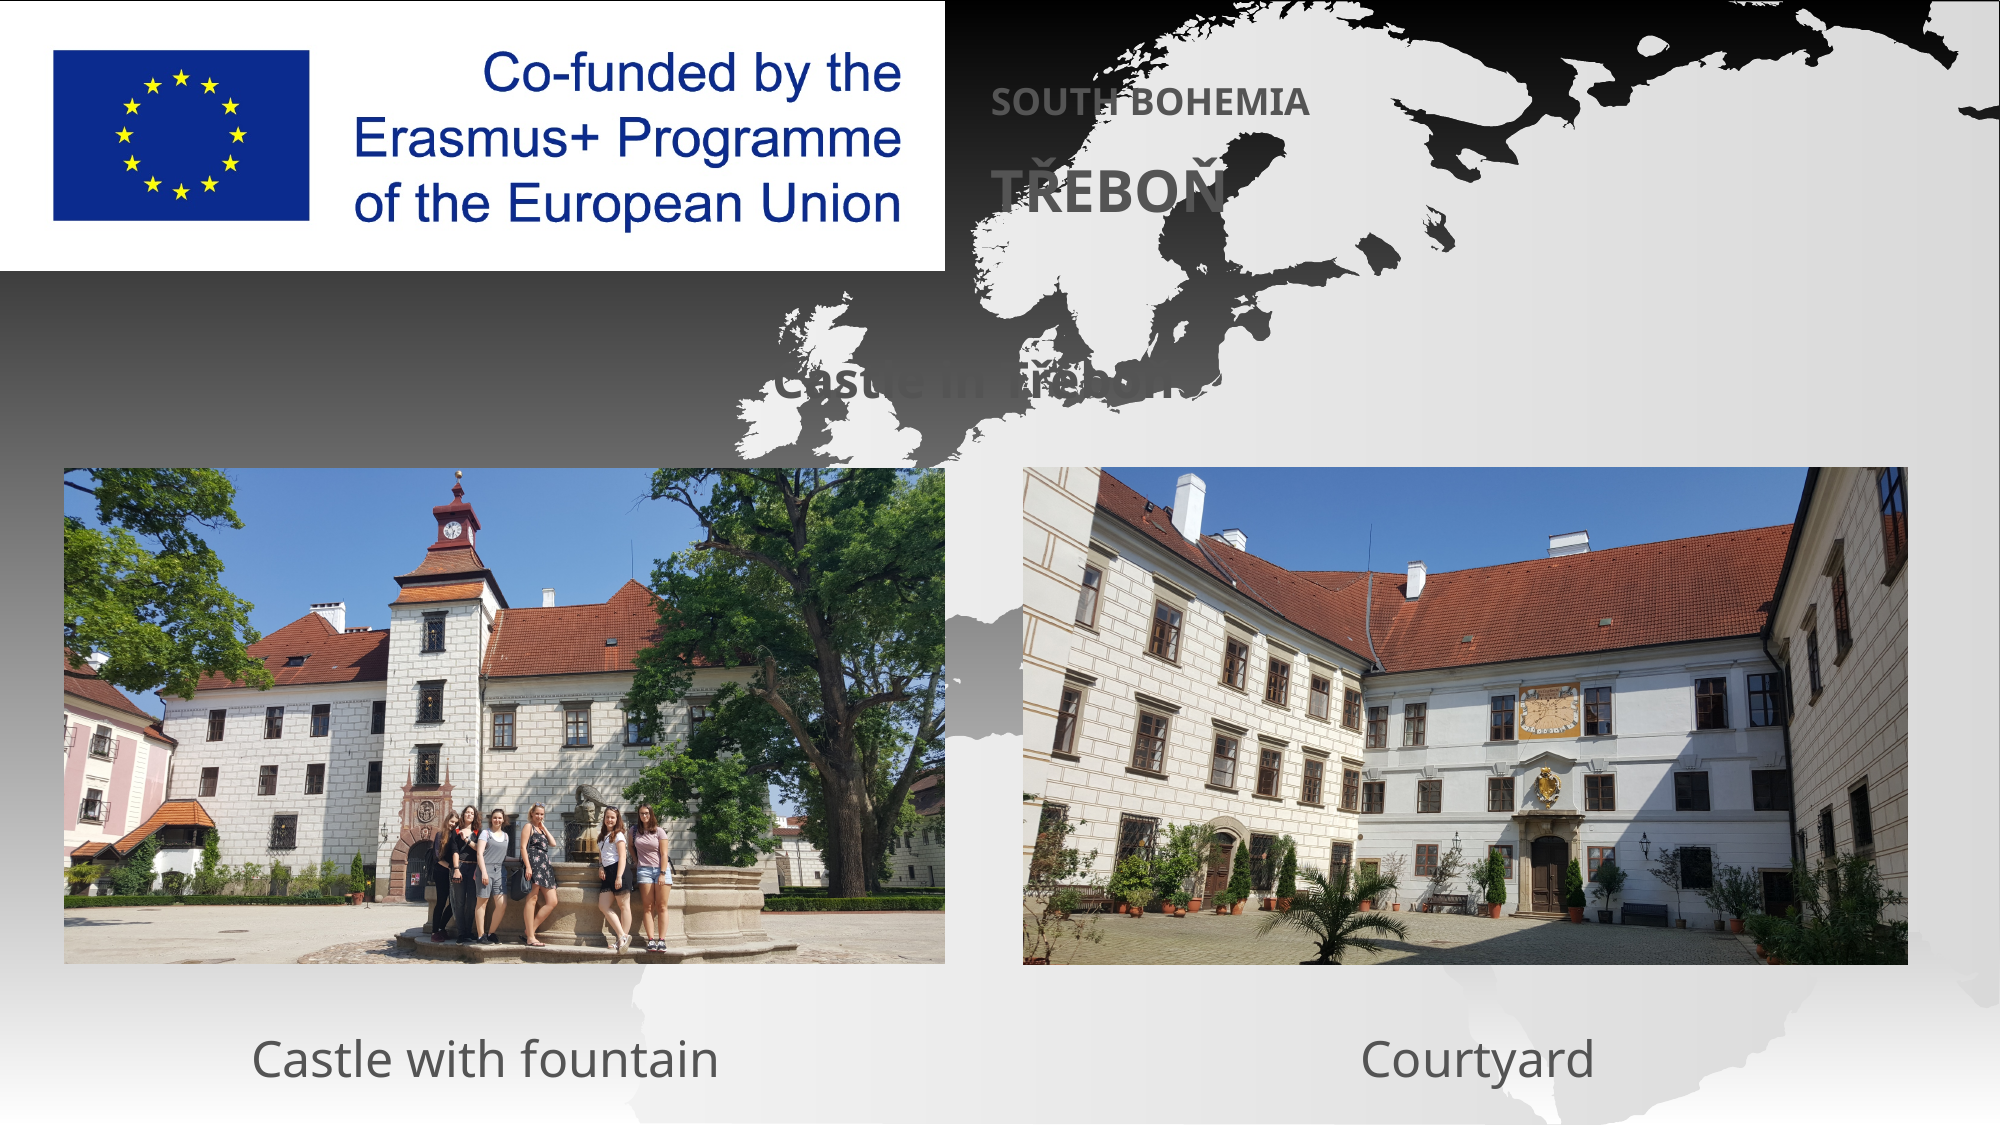

SOUTH BOHEMIA
TŘEBOŇ
Castle in Třeboň
Castle with fountain
Courtyard